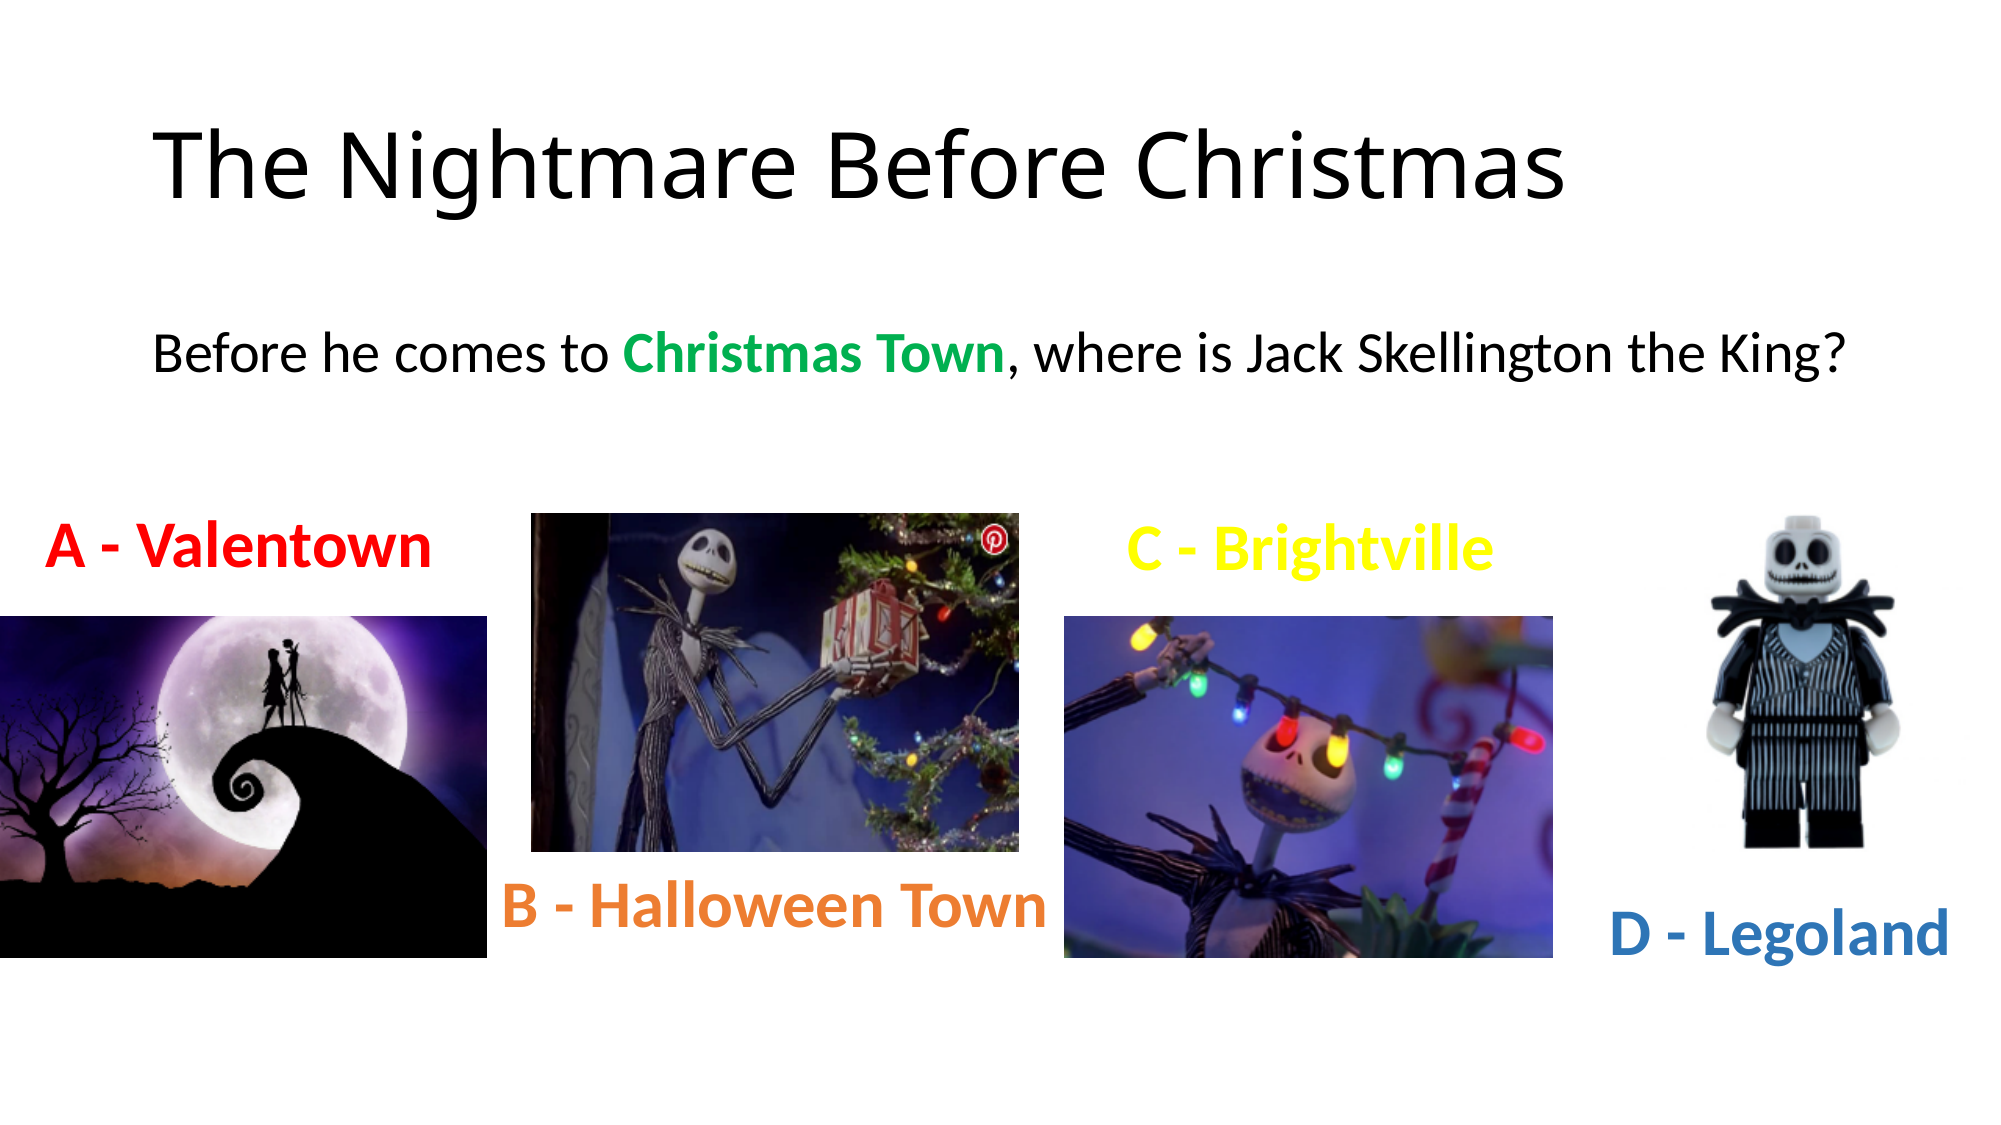

# The Nightmare Before Christmas
Before he comes to Christmas Town, where is Jack Skellington the King?
A - Valentown
C - Brightville
B - Halloween Town
D - Legoland